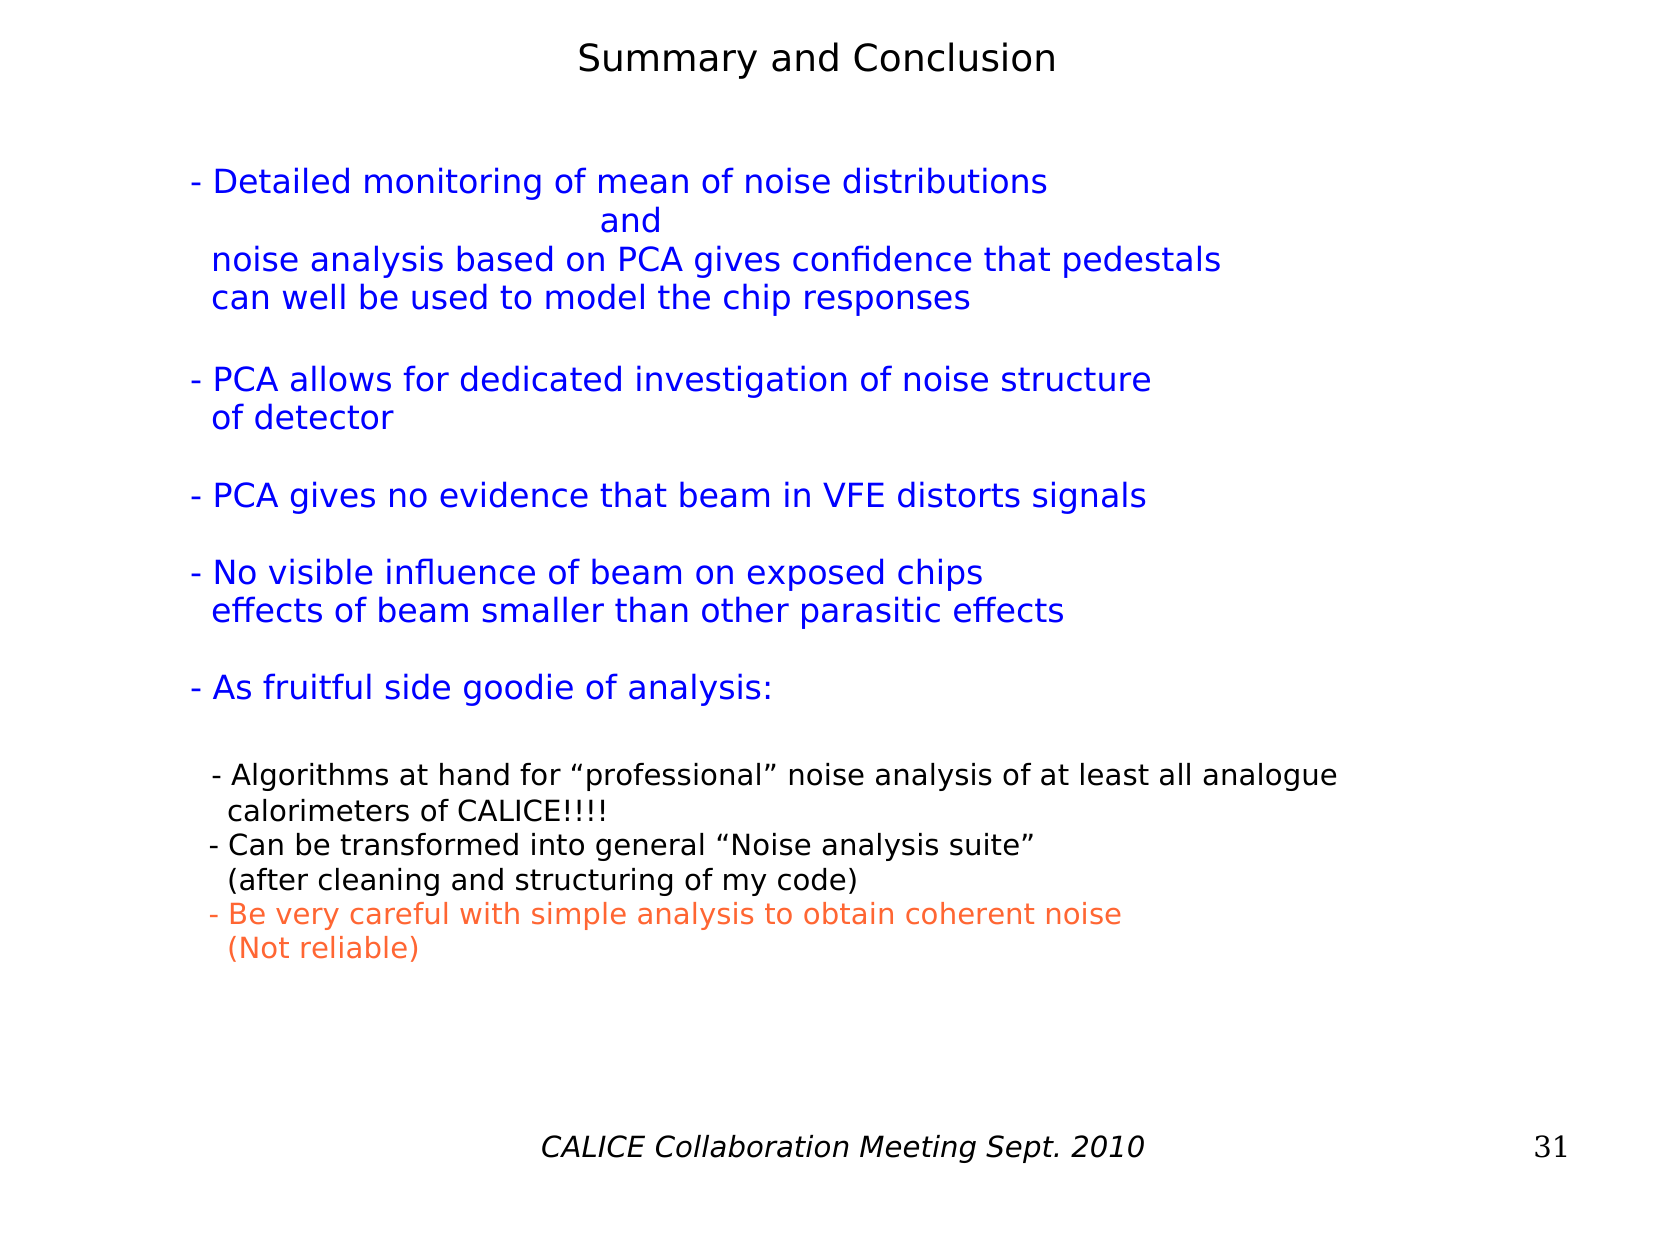

Summary and Conclusion
- Detailed monitoring of mean of noise distributions
 and
 noise analysis based on PCA gives confidence that pedestals
 can well be used to model the chip responses
- PCA allows for dedicated investigation of noise structure
 of detector
- PCA gives no evidence that beam in VFE distorts signals
- No visible influence of beam on exposed chips
 effects of beam smaller than other parasitic effects
- As fruitful side goodie of analysis:
 - Algorithms at hand for “professional” noise analysis of at least all analogue
 calorimeters of CALICE!!!!
 - Can be transformed into general “Noise analysis suite”
 (after cleaning and structuring of my code)
 - Be very careful with simple analysis to obtain coherent noise
 (Not reliable)
31